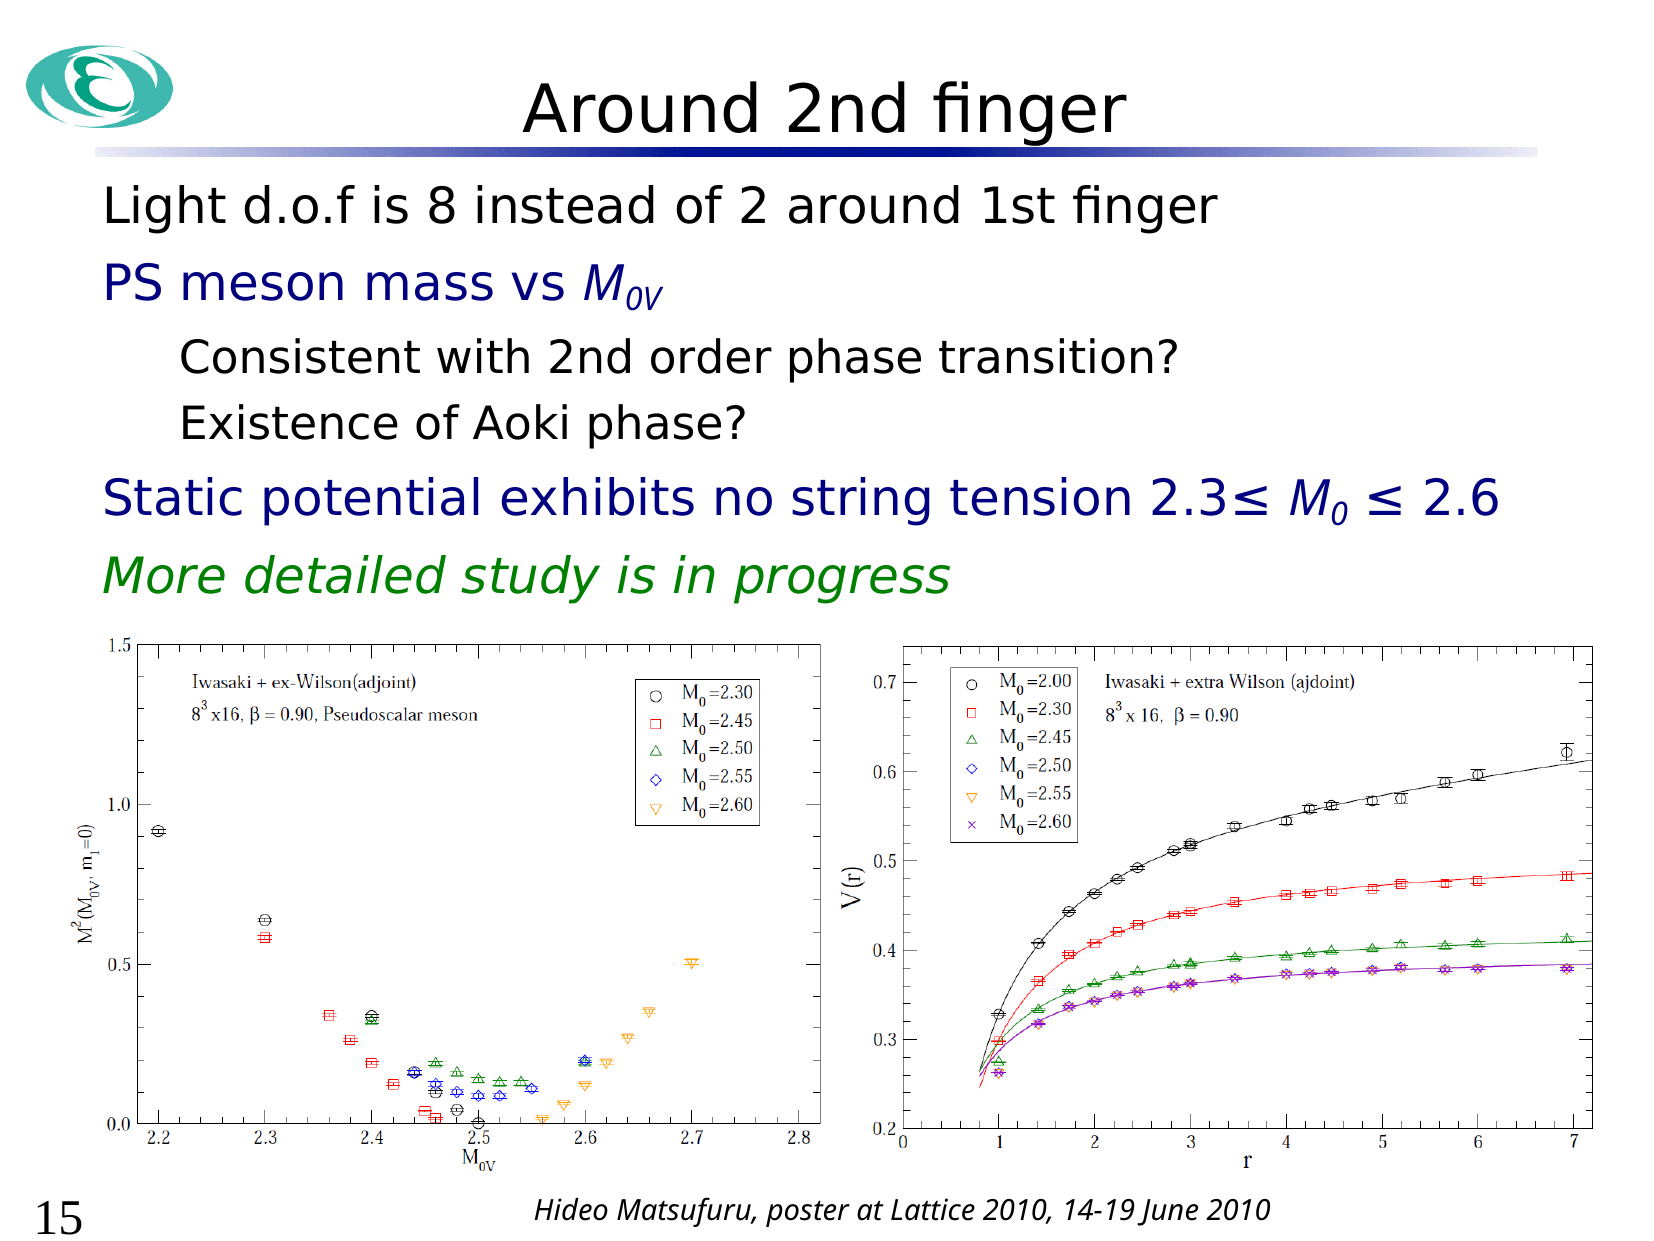

# Around 2nd finger
Light d.o.f is 8 instead of 2 around 1st finger
PS meson mass vs M0V
Consistent with 2nd order phase transition?
Existence of Aoki phase?
Static potential exhibits no string tension 2.3≤ M0 ≤ 2.6
More detailed study is in progress